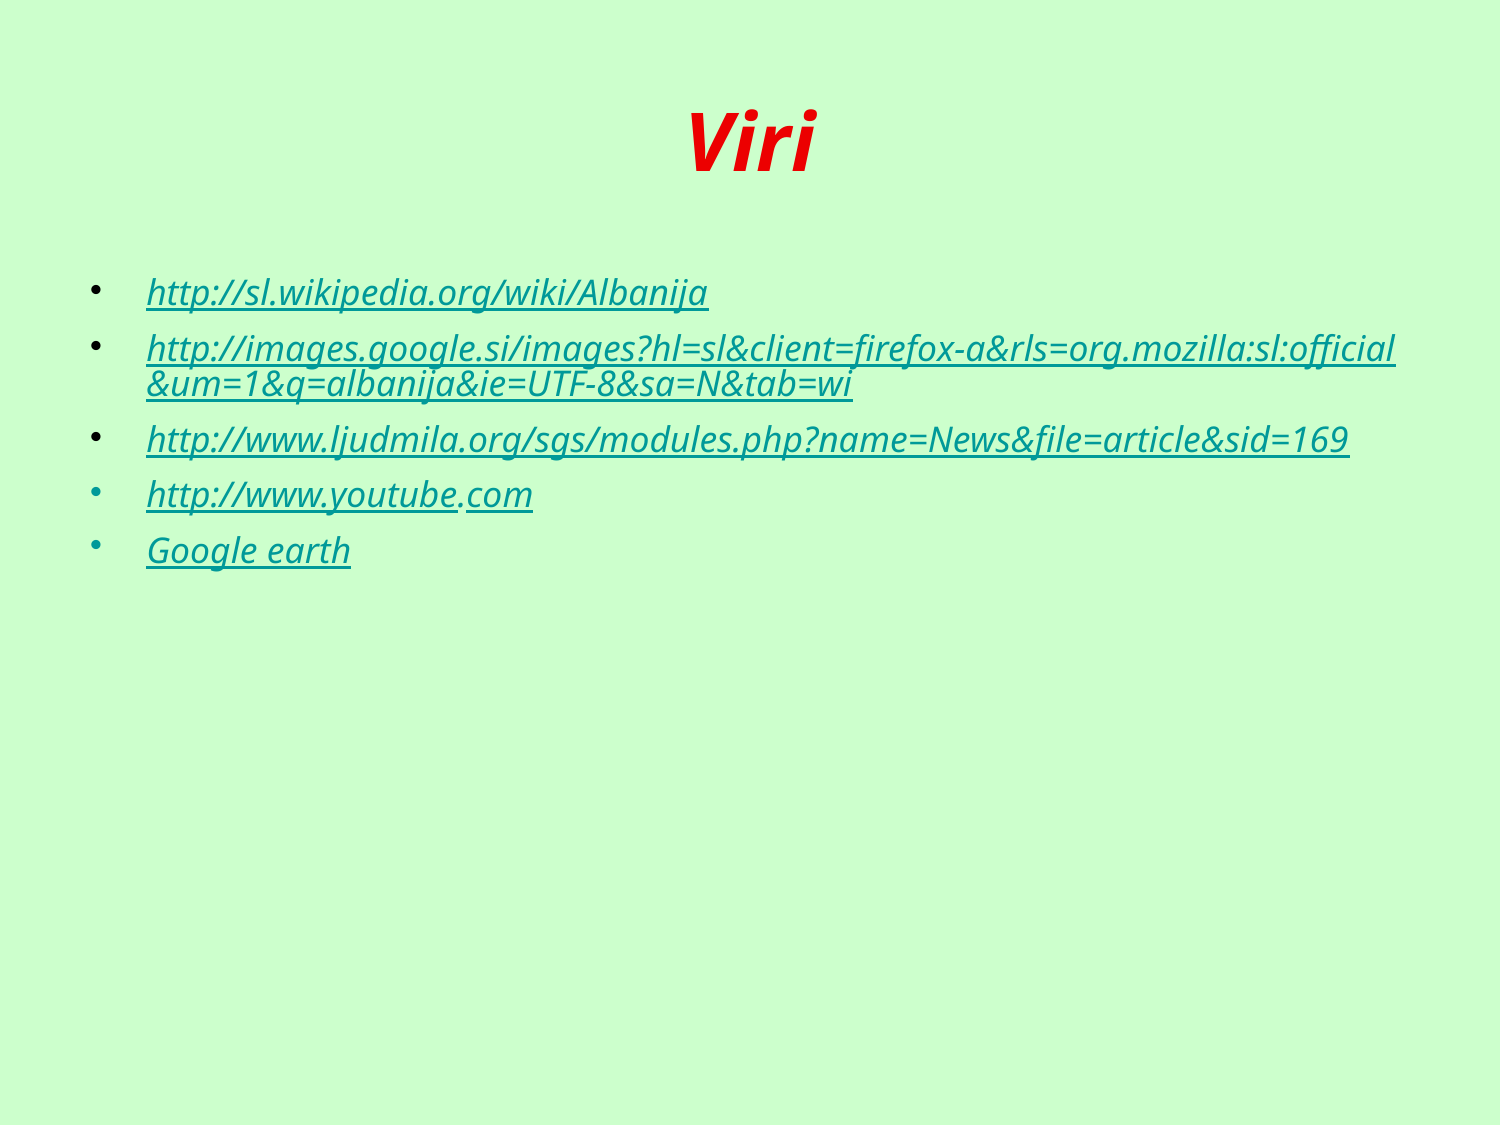

# Viri
http://sl.wikipedia.org/wiki/Albanija
http://images.google.si/images?hl=sl&client=firefox-a&rls=org.mozilla:sl:official&um=1&q=albanija&ie=UTF-8&sa=N&tab=wi
http://www.ljudmila.org/sgs/modules.php?name=News&file=article&sid=169
http://www.youtube.com
Google earth